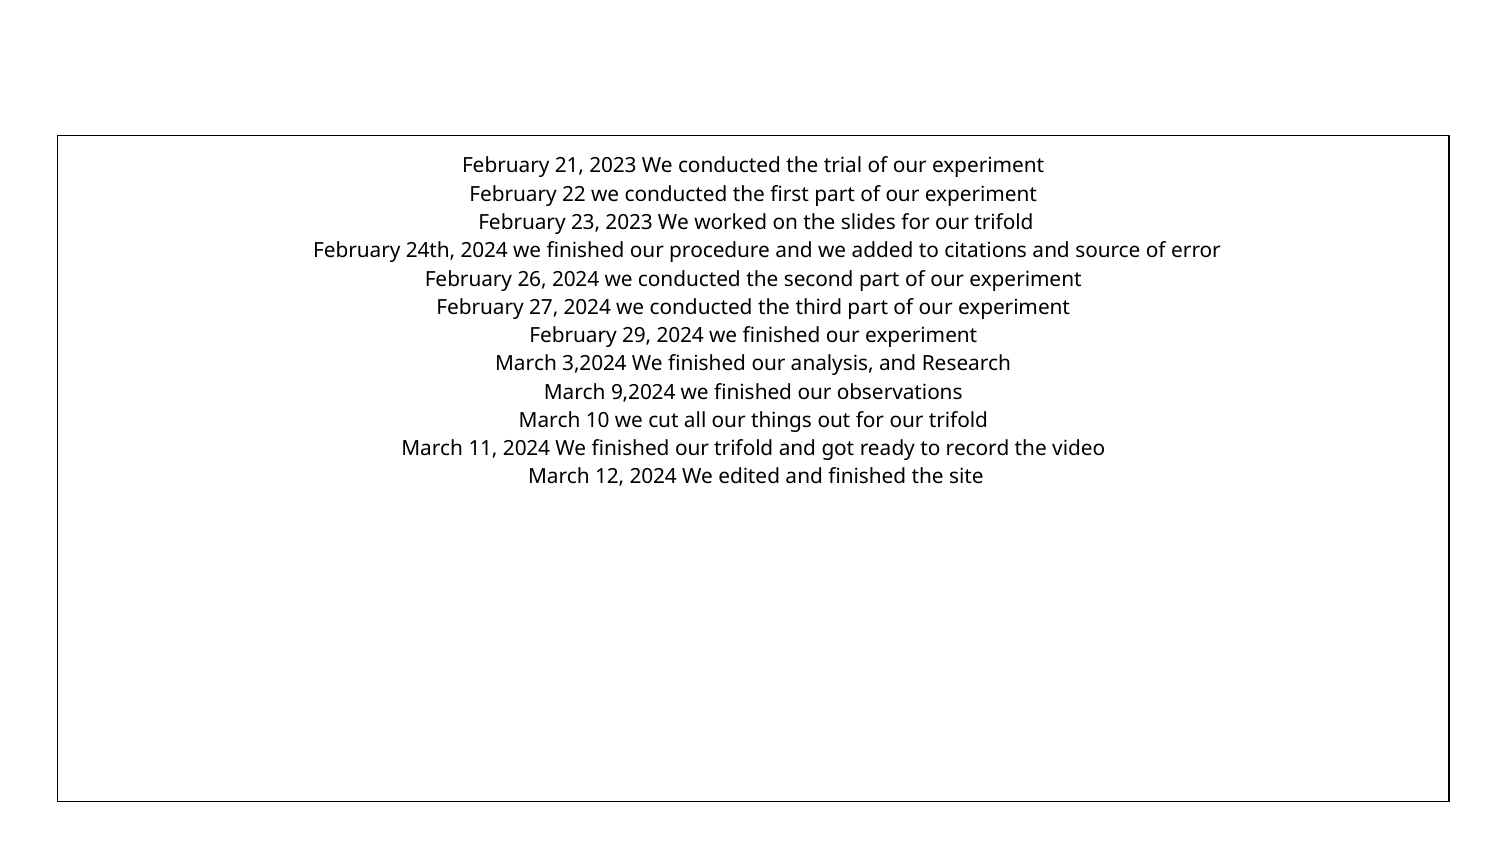

# February 21, 2023 We conducted the trial of our experiment
February 22 we conducted the first part of our experiment
 February 23, 2023 We worked on the slides for our trifold
 February 24th, 2024 we finished our procedure and we added to citations and source of error
February 26, 2024 we conducted the second part of our experiment
February 27, 2024 we conducted the third part of our experiment
February 29, 2024 we finished our experiment
March 3,2024 We finished our analysis, and Research
March 9,2024 we finished our observations
March 10 we cut all our things out for our trifold
March 11, 2024 We finished our trifold and got ready to record the video
 March 12, 2024 We edited and finished the site